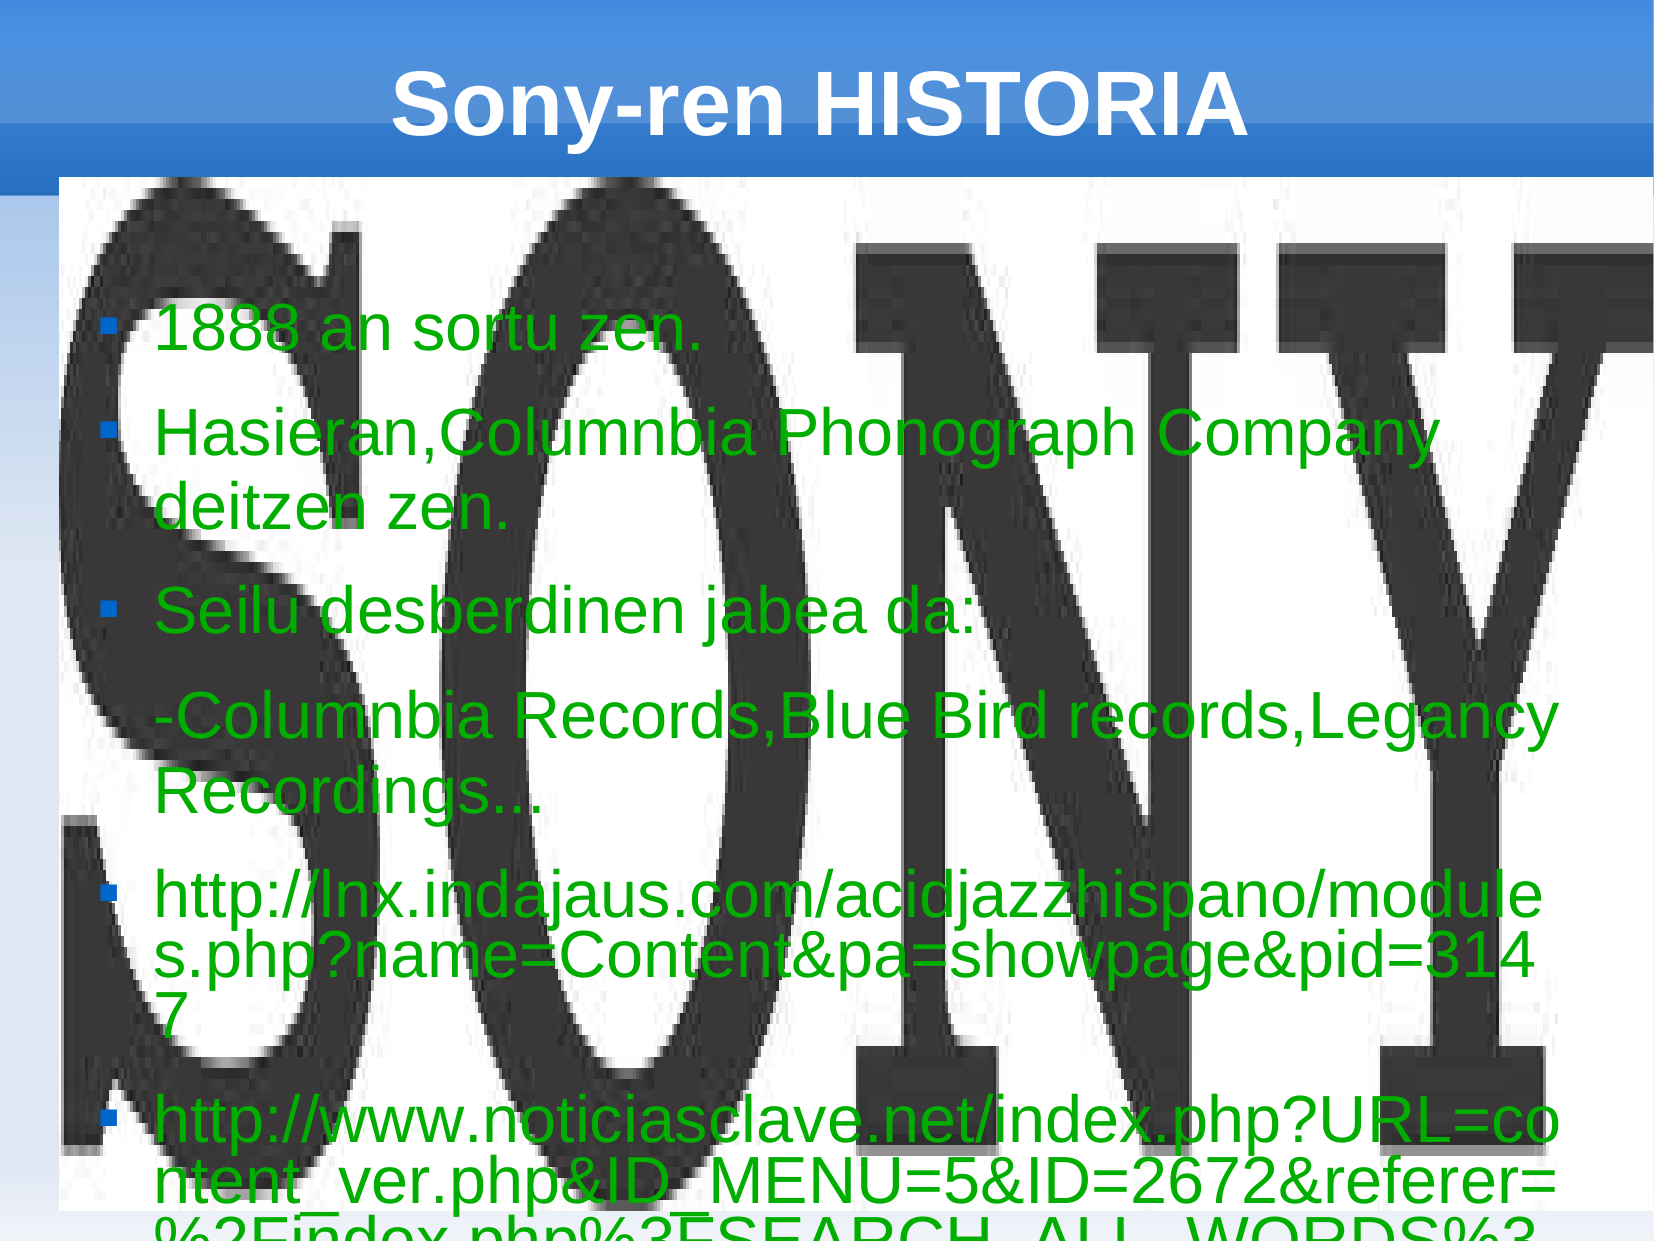

# Sony-ren HISTORIA
1888 an sortu zen.
Hasieran,Columnbia Phonograph Company deitzen zen.
Seilu desberdinen jabea da:
-Columnbia Records,Blue Bird records,Legancy Recordings...
http://lnx.indajaus.com/acidjazzhispano/modules.php?name=Content&pa=showpage&pid=3147
http://www.noticiasclave.net/index.php?URL=content_ver.php&ID_MENU=5&ID=2672&referer=%2Findex.php%3FSEARCH_ALL_WORDS%3Dlidera%26SEARCH_AVANZ%3D1%26SEARCH_ID_MENU%3D5%26URL%3Dcontent.php